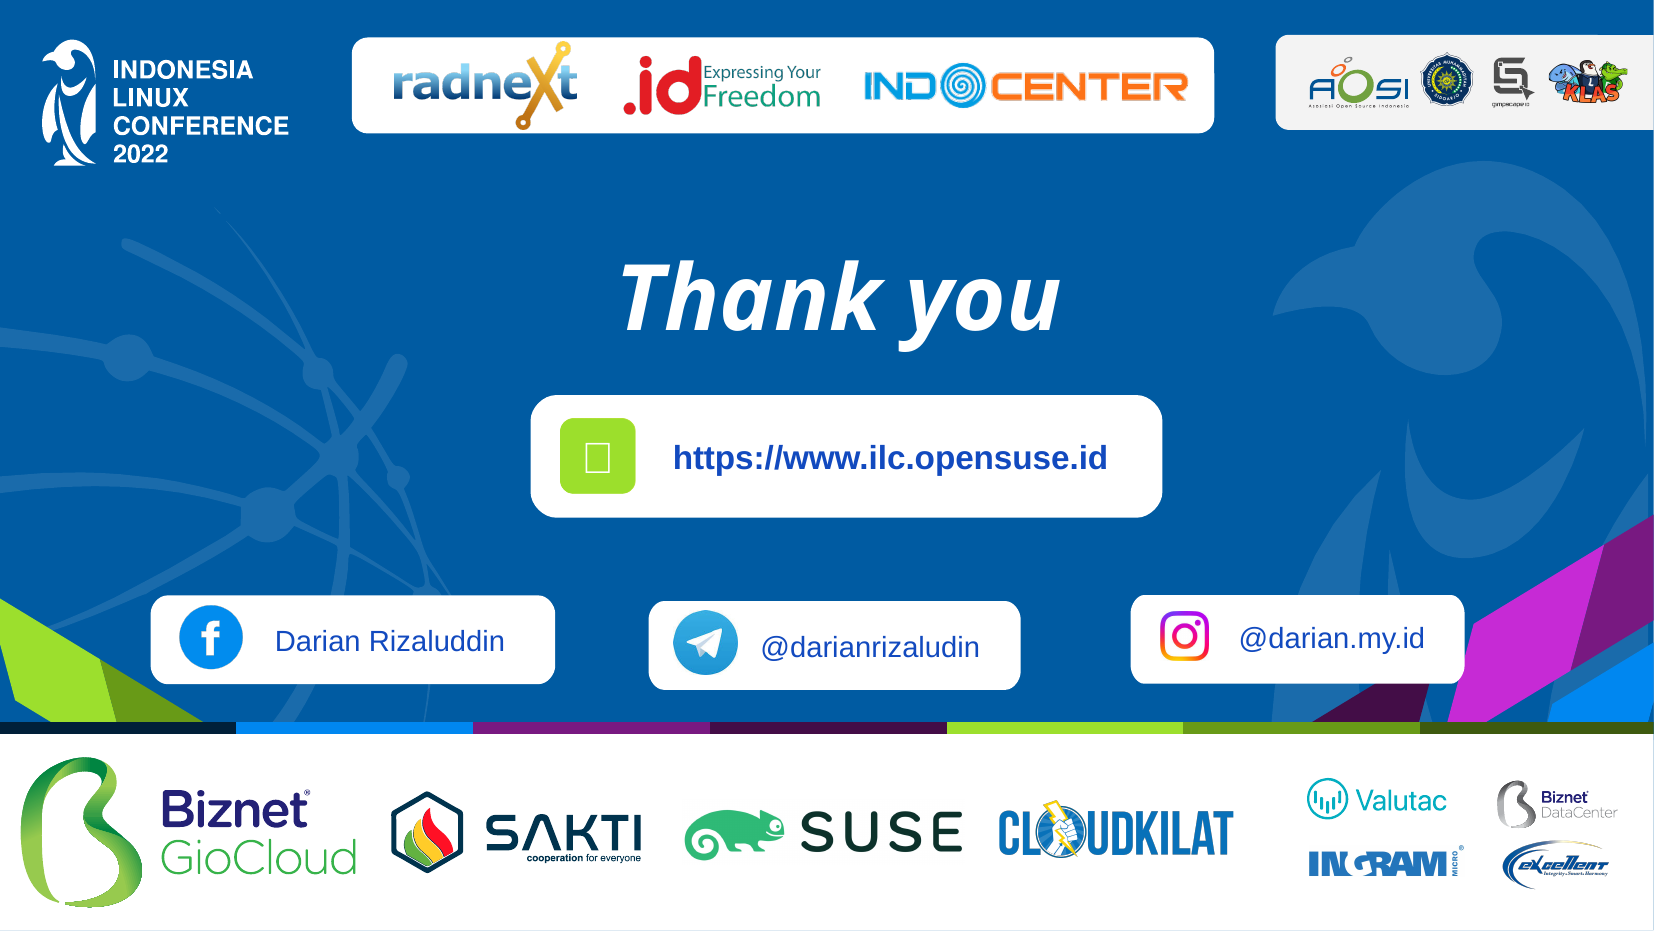

Thank you
https://www.ilc.opensuse.id

Darian Rizaluddin
@darian.my.id
@darianrizaludin